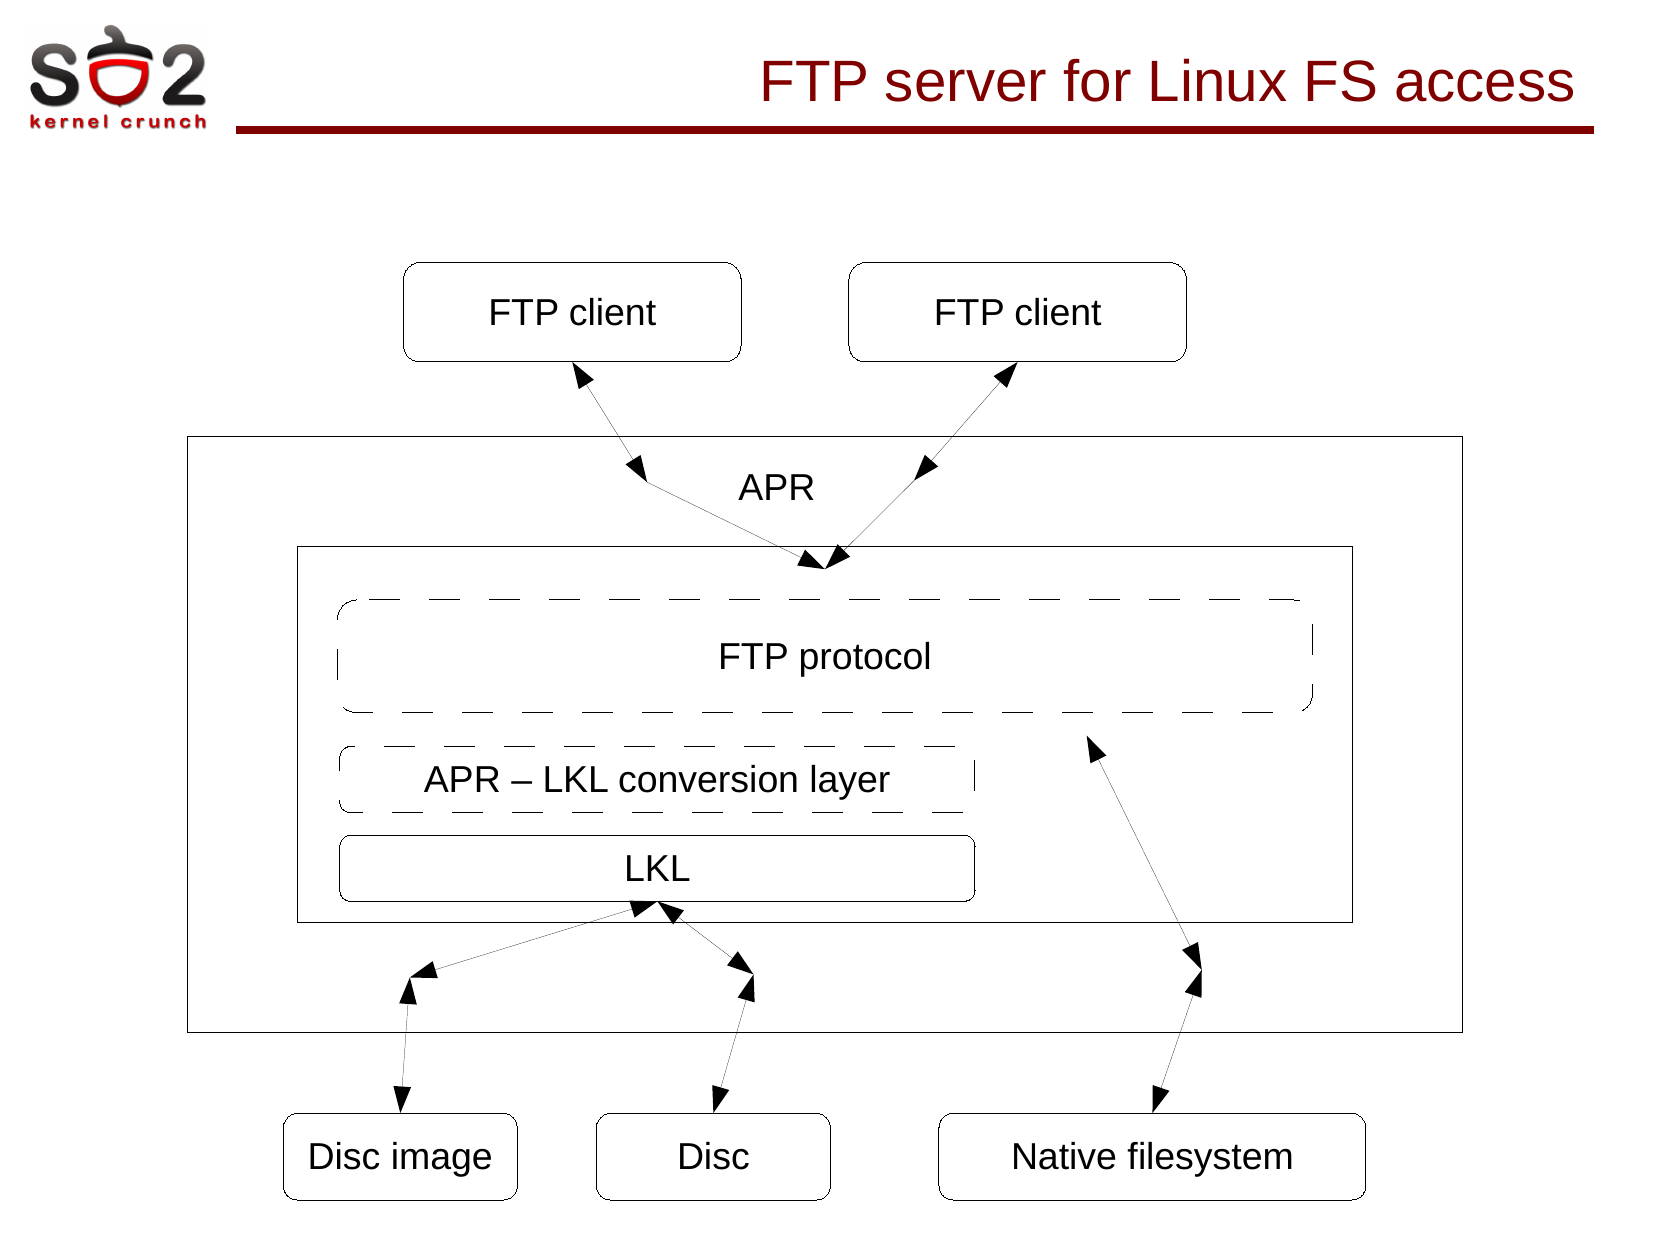

# FTP server for Linux FS access
FTP client
FTP client
APR
FTP protocol
APR – LKL conversion layer
LKL
Disc image
Disc
Native filesystem